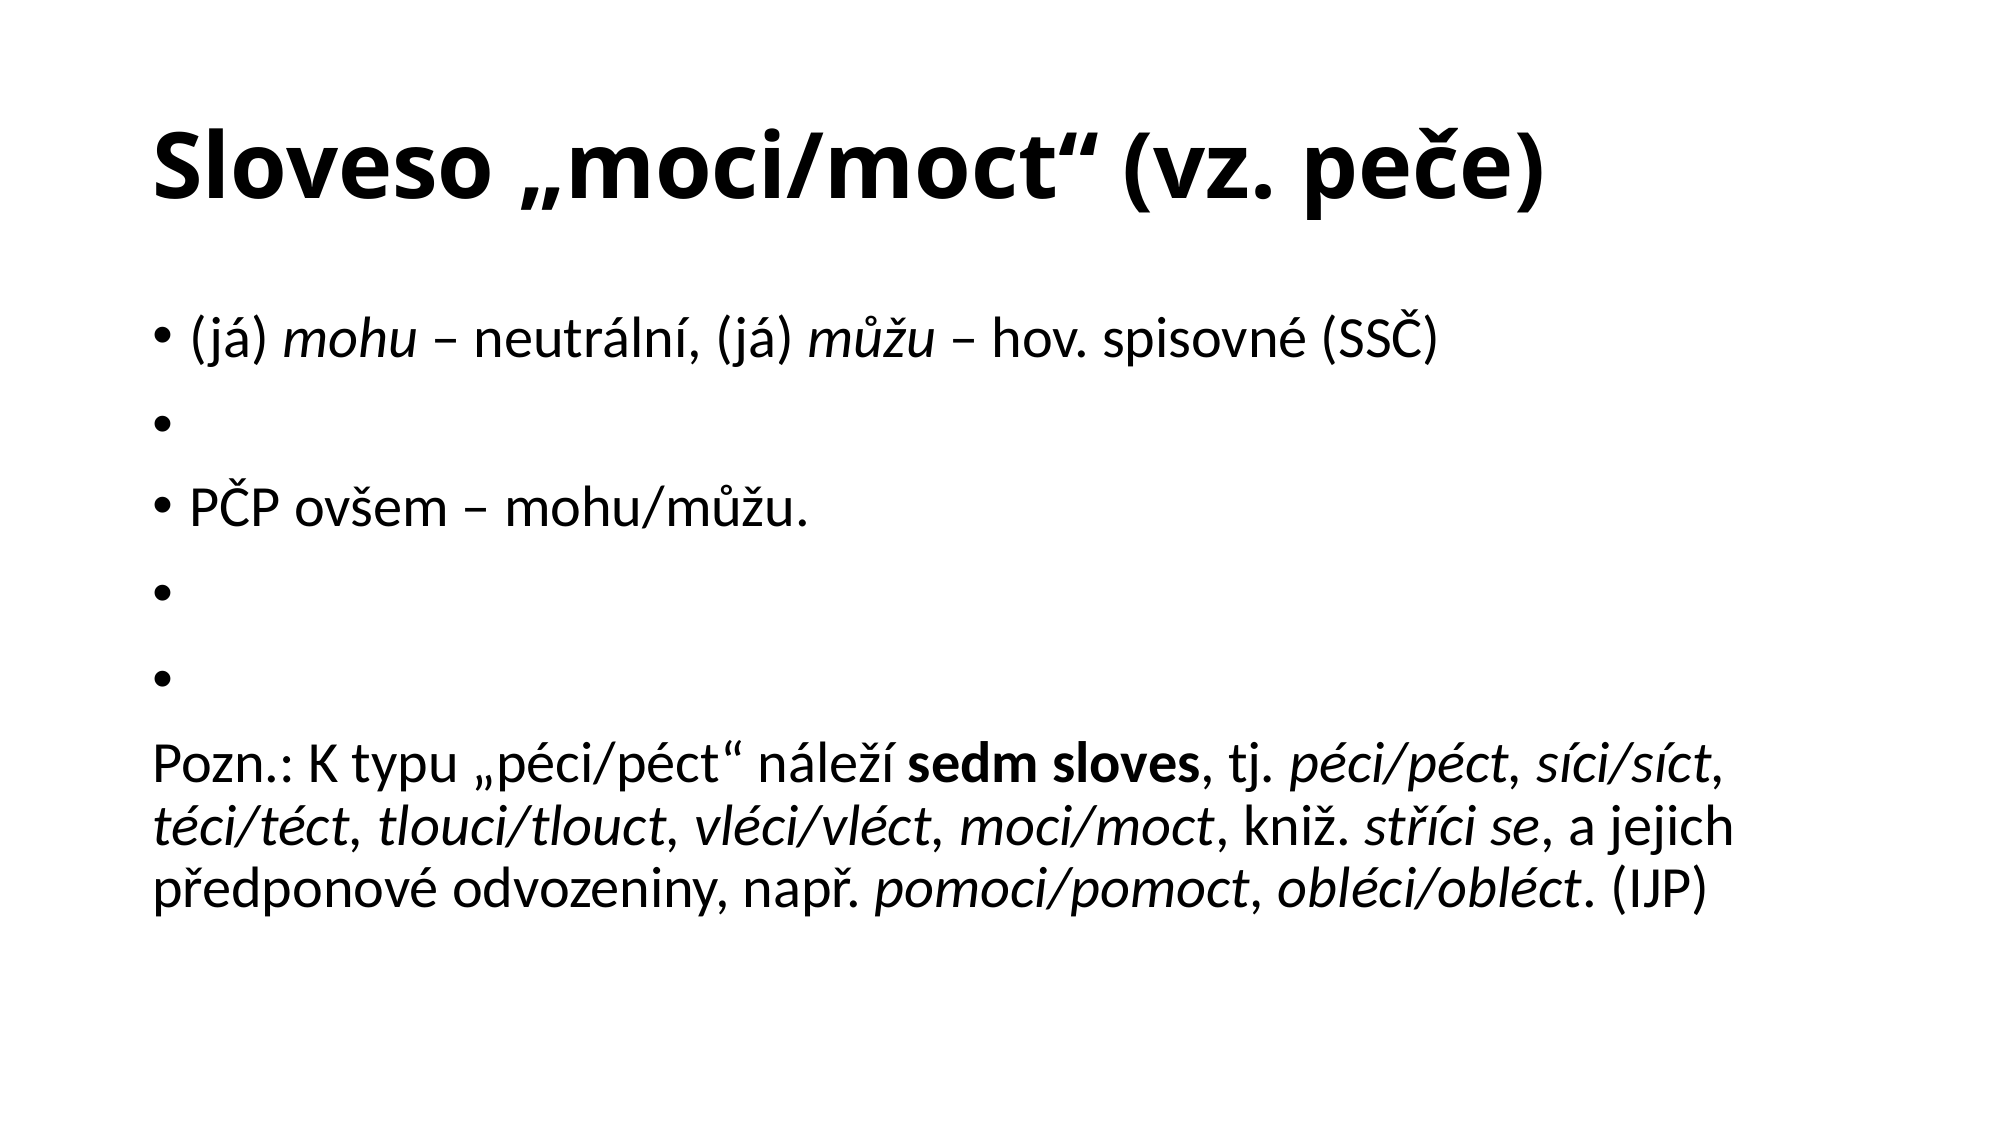

# Sloveso „moci/moct“ (vz. peče)
(já) mohu – neutrální, (já) můžu – hov. spisovné (SSČ)
PČP ovšem – mohu/můžu.
Pozn.: K typu „péci/péct“ náleží sedm sloves, tj. péci/péct, síci/síct, téci/téct, tlouci/tlouct, vléci/vléct, moci/moct, kniž. stříci se, a jejich předponové odvozeniny, např. pomoci/pomoct, obléci/obléct. (IJP)